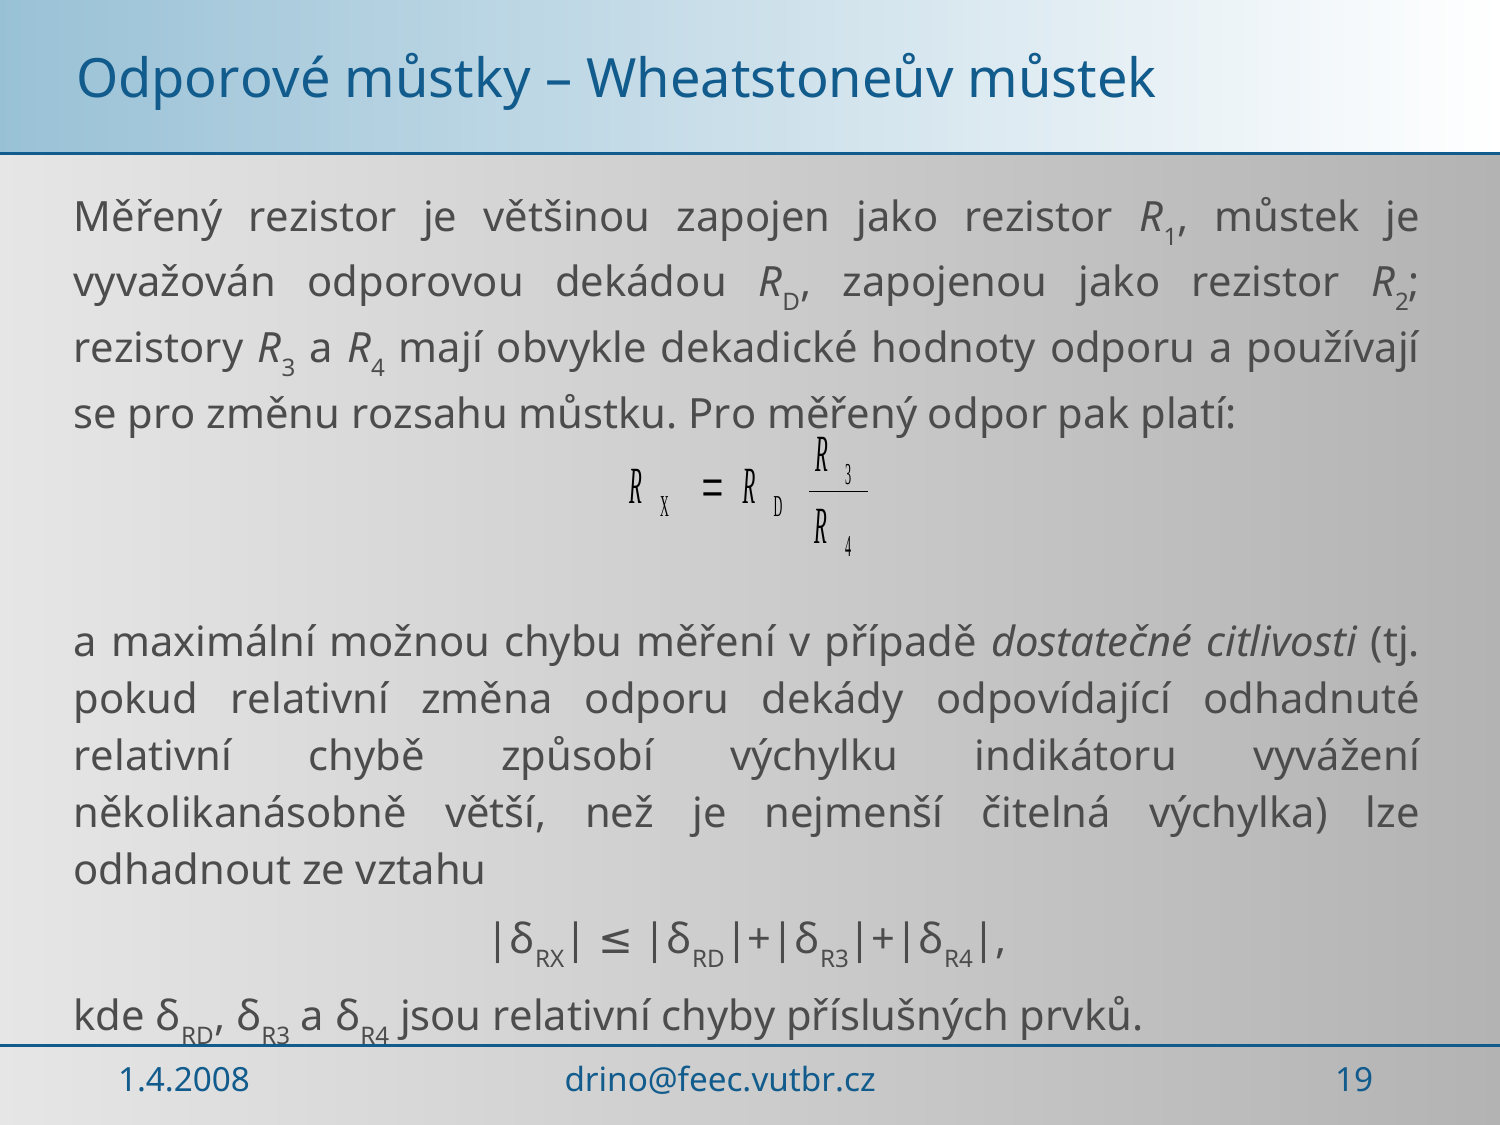

# Odporové můstky – Wheatstoneův můstek
Měřený rezistor je většinou zapojen jako rezistor R1, můstek je vyvažován odporovou dekádou RD, zapojenou jako rezistor R2; rezistory R3 a R4 mají obvykle dekadické hodnoty odporu a používají se pro změnu rozsahu můstku. Pro měřený odpor pak platí:
a maximální možnou chybu měření v případě dostatečné citlivosti (tj. pokud relativní změna odporu dekády odpovídající odhadnuté relativní chybě způsobí výchylku indikátoru vyvážení několikanásobně větší, než je nejmenší čitelná výchylka) lze odhadnout ze vztahu
|δRX| ≤ |δRD|+|δR3|+|δR4|,
kde δRD, δR3 a δR4 jsou relativní chyby příslušných prvků.
1.4.2008
drino@feec.vutbr.cz